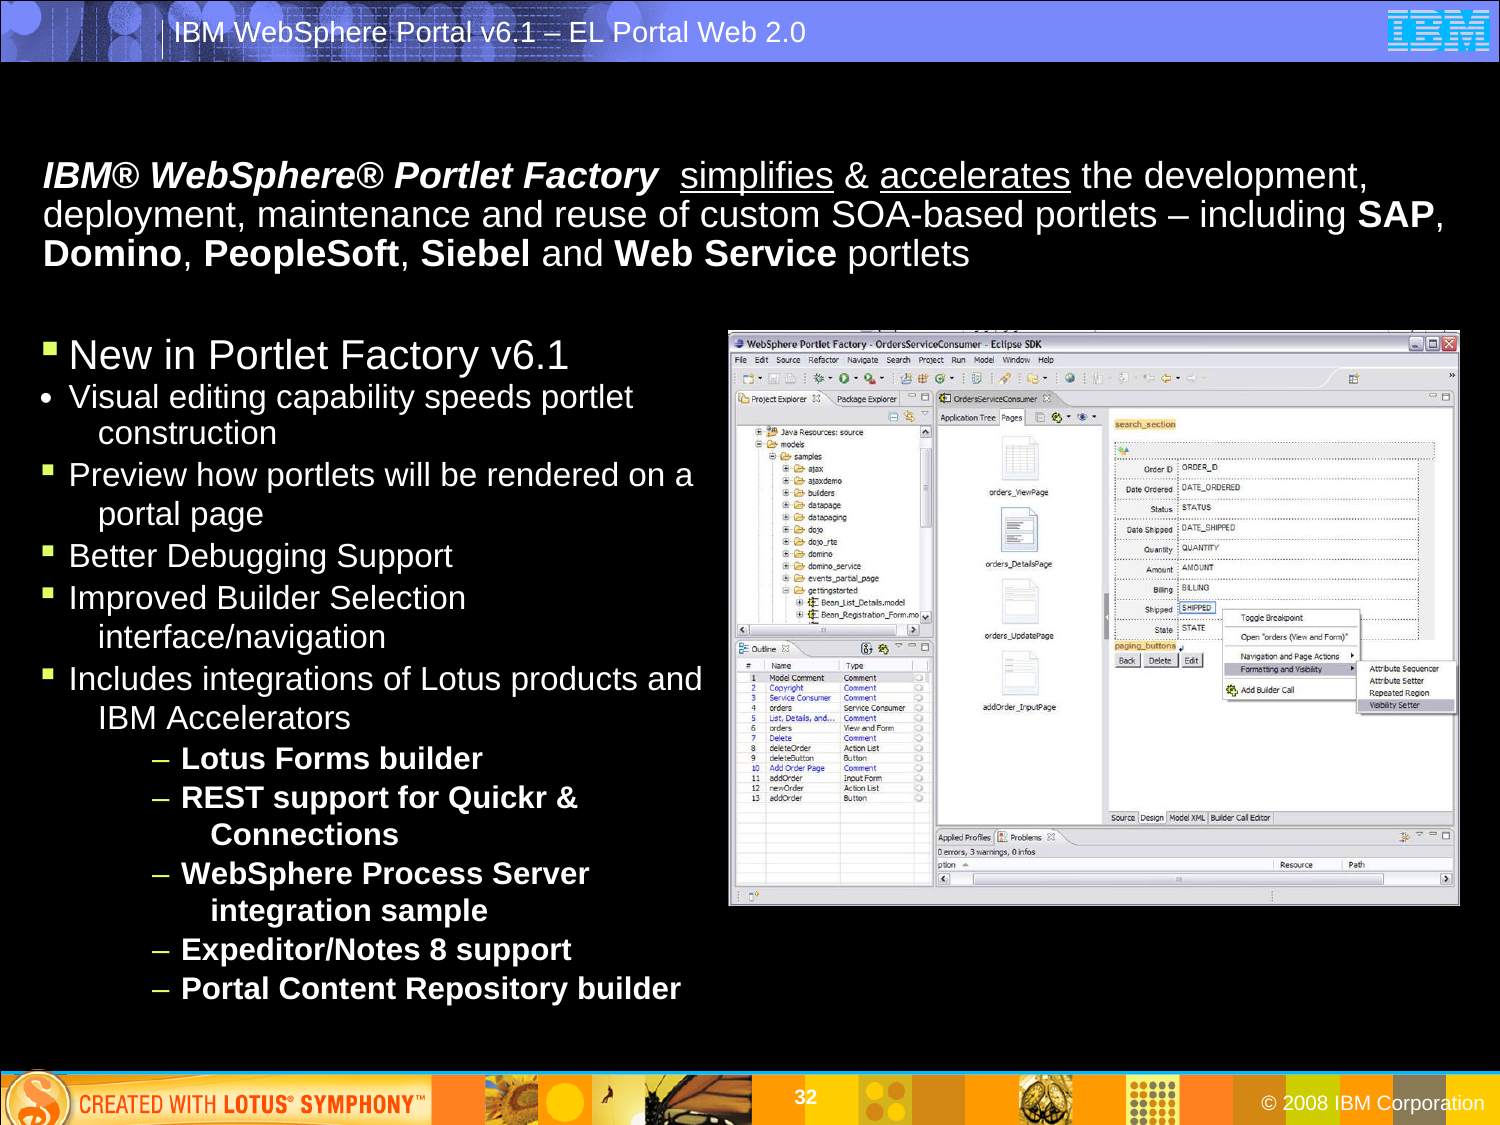

IBM® WebSphere® Portlet Factory simplifies & accelerates the development, deployment, maintenance and reuse of custom SOA-based portlets – including SAP, Domino, PeopleSoft, Siebel and Web Service portlets
New in Portlet Factory v6.1
Visual editing capability speeds portlet construction
Preview how portlets will be rendered on a portal page
Better Debugging Support
Improved Builder Selection interface/navigation
Includes integrations of Lotus products and IBM Accelerators
Lotus Forms builder
REST support for Quickr & Connections
WebSphere Process Server integration sample
Expeditor/Notes 8 support
Portal Content Repository builder
32